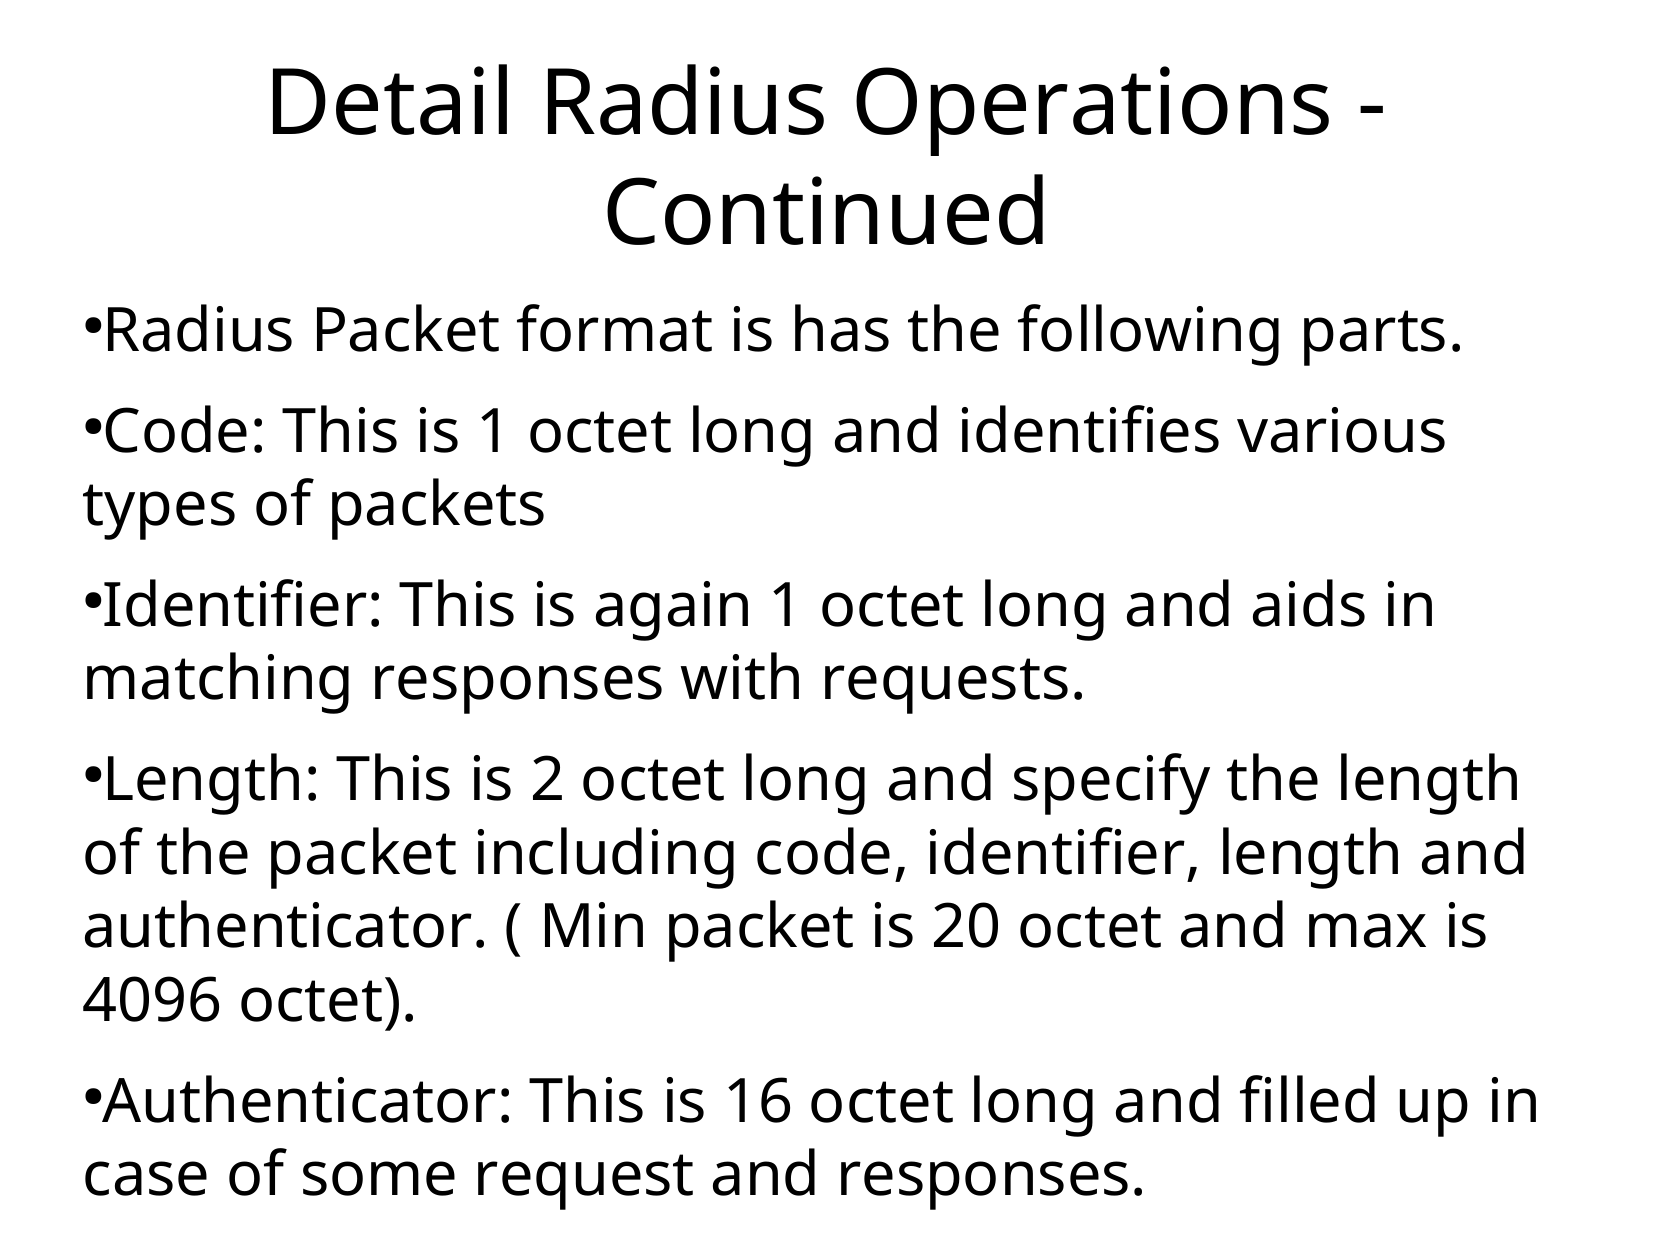

# Detail Radius Operations - Continued
Radius Packet format is has the following parts.
Code: This is 1 octet long and identifies various types of packets
Identifier: This is again 1 octet long and aids in matching responses with requests.
Length: This is 2 octet long and specify the length of the packet including code, identifier, length and authenticator. ( Min packet is 20 octet and max is 4096 octet).
Authenticator: This is 16 octet long and filled up in case of some request and responses.